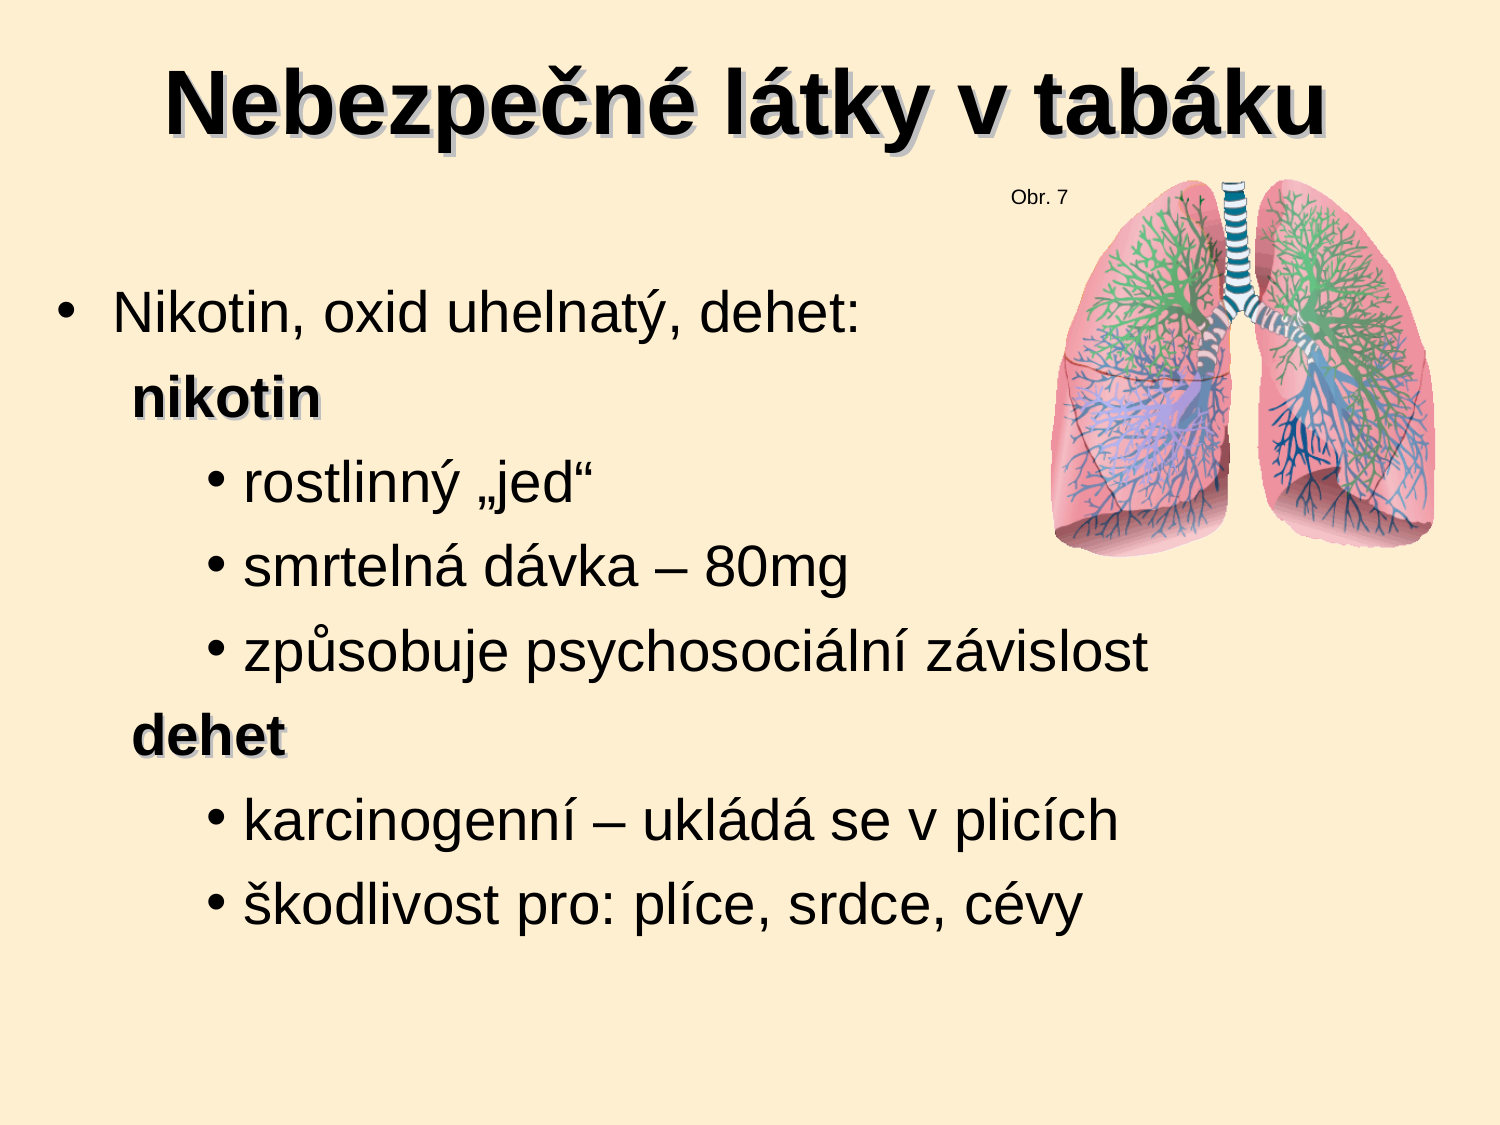

# Nebezpečné látky v tabáku
Obr. 7
Nikotin, oxid uhelnatý, dehet:
nikotin
rostlinný „jed“
smrtelná dávka – 80mg
způsobuje psychosociální závislost
dehet
karcinogenní – ukládá se v plicích
škodlivost pro: plíce, srdce, cévy